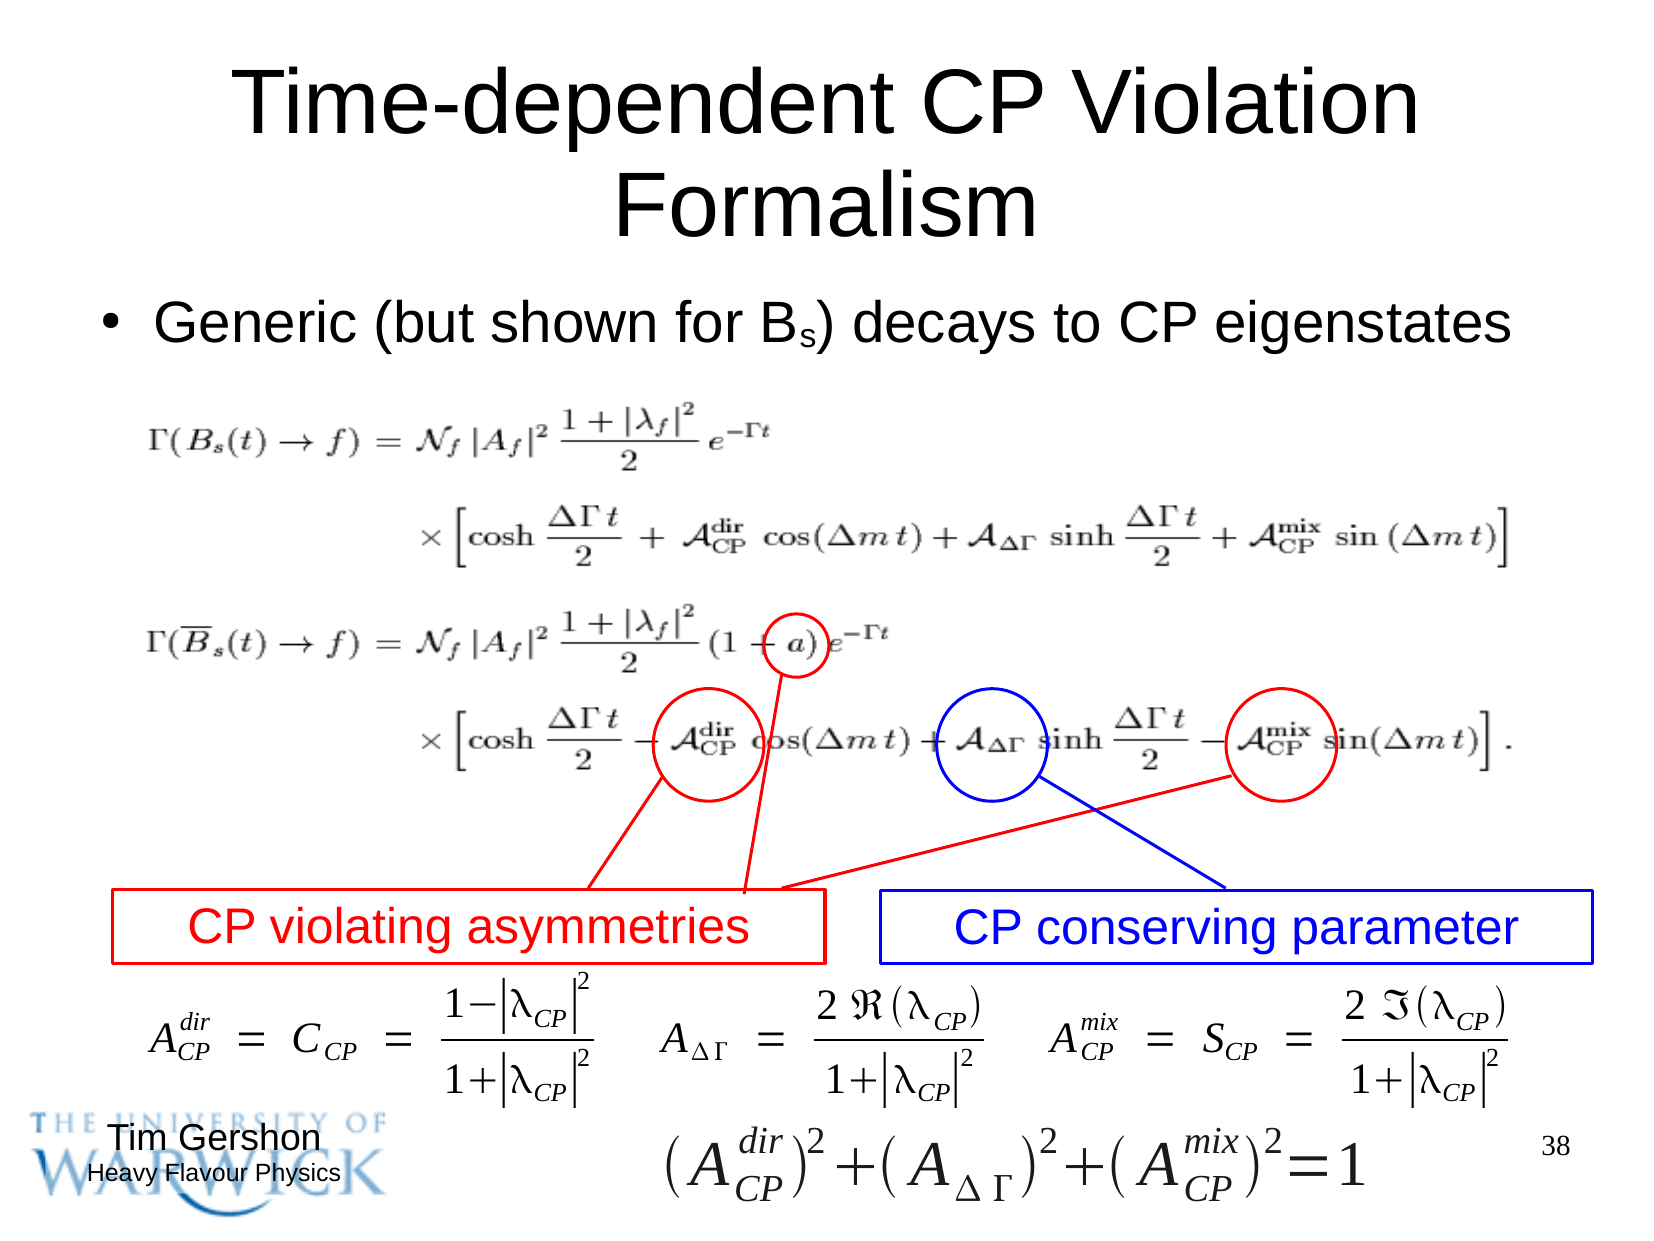

# Time-dependent CP Violation Formalism
Generic (but shown for Bs) decays to CP eigenstates
CP violating asymmetries
CP conserving parameter
Tim Gershon
Heavy Flavour Physics
38